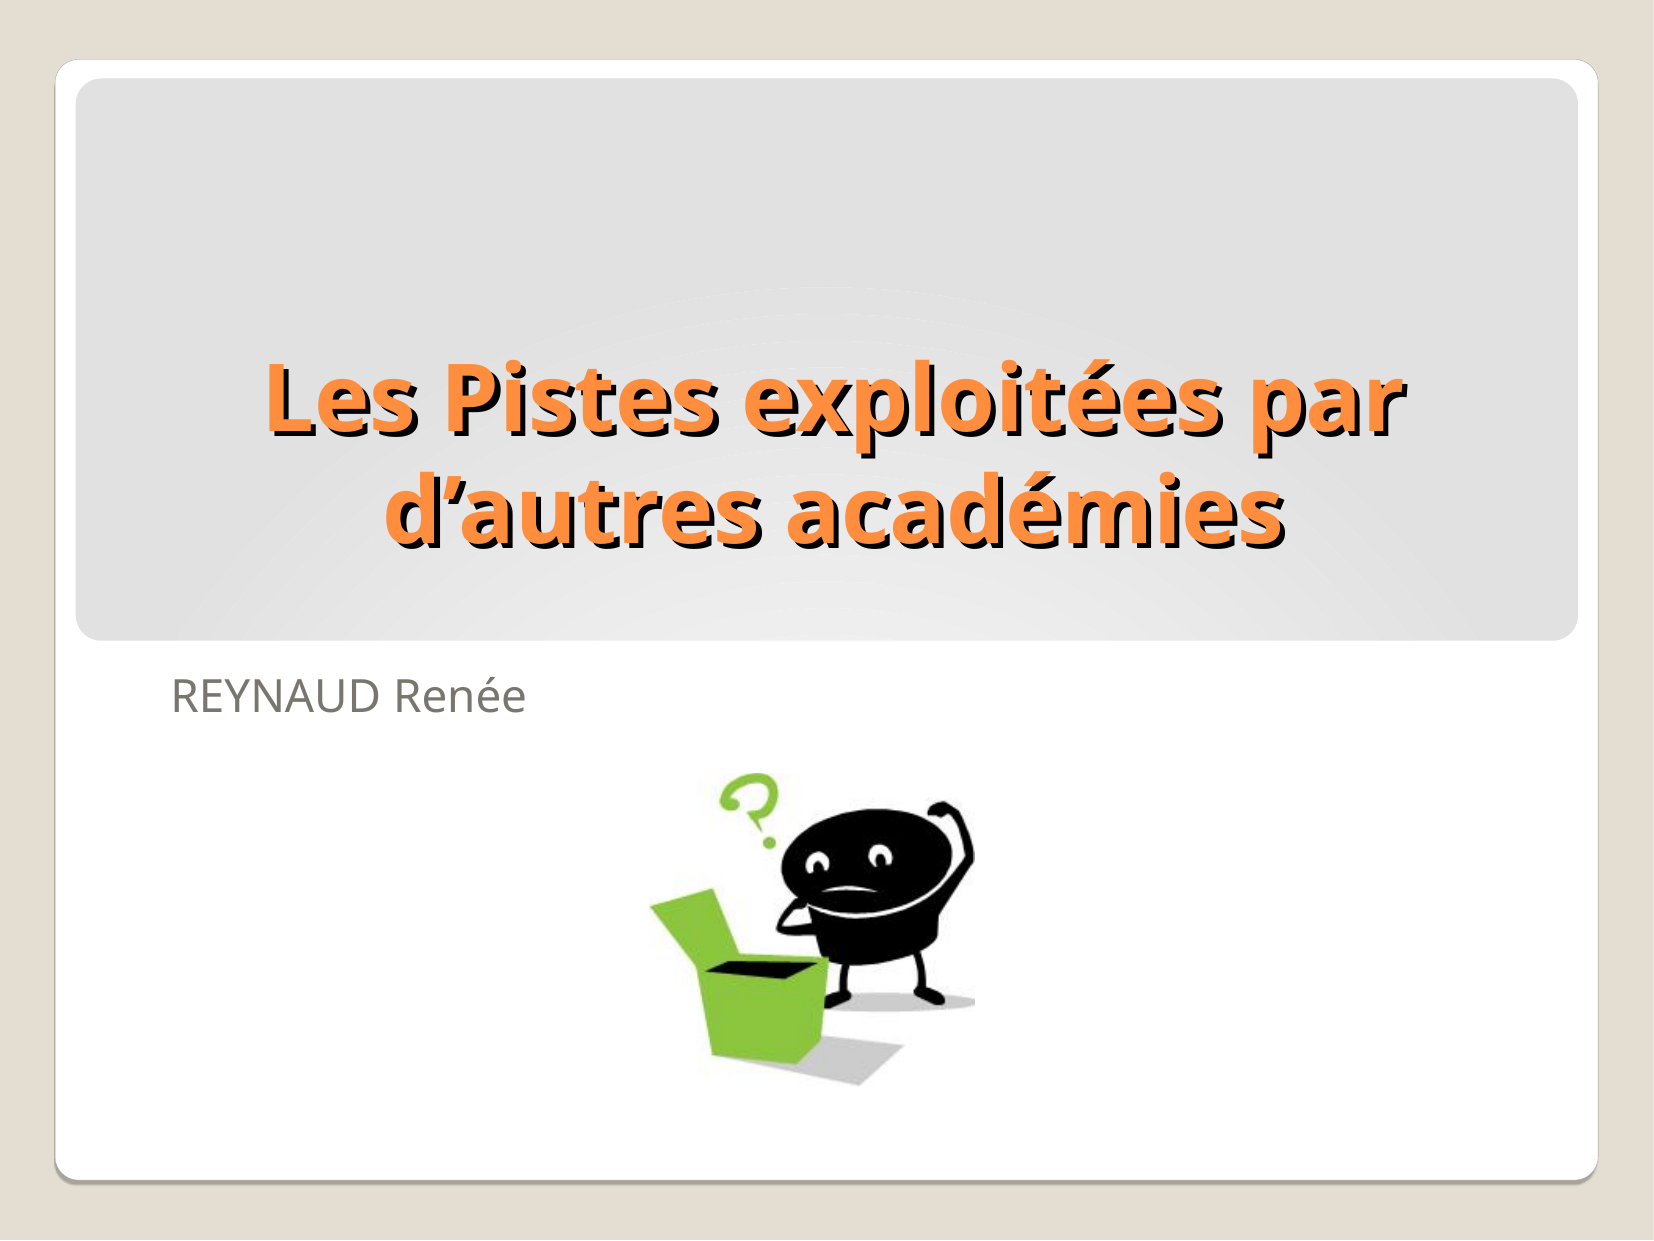

# Les Pistes exploitées par d’autres académies
REYNAUD Renée